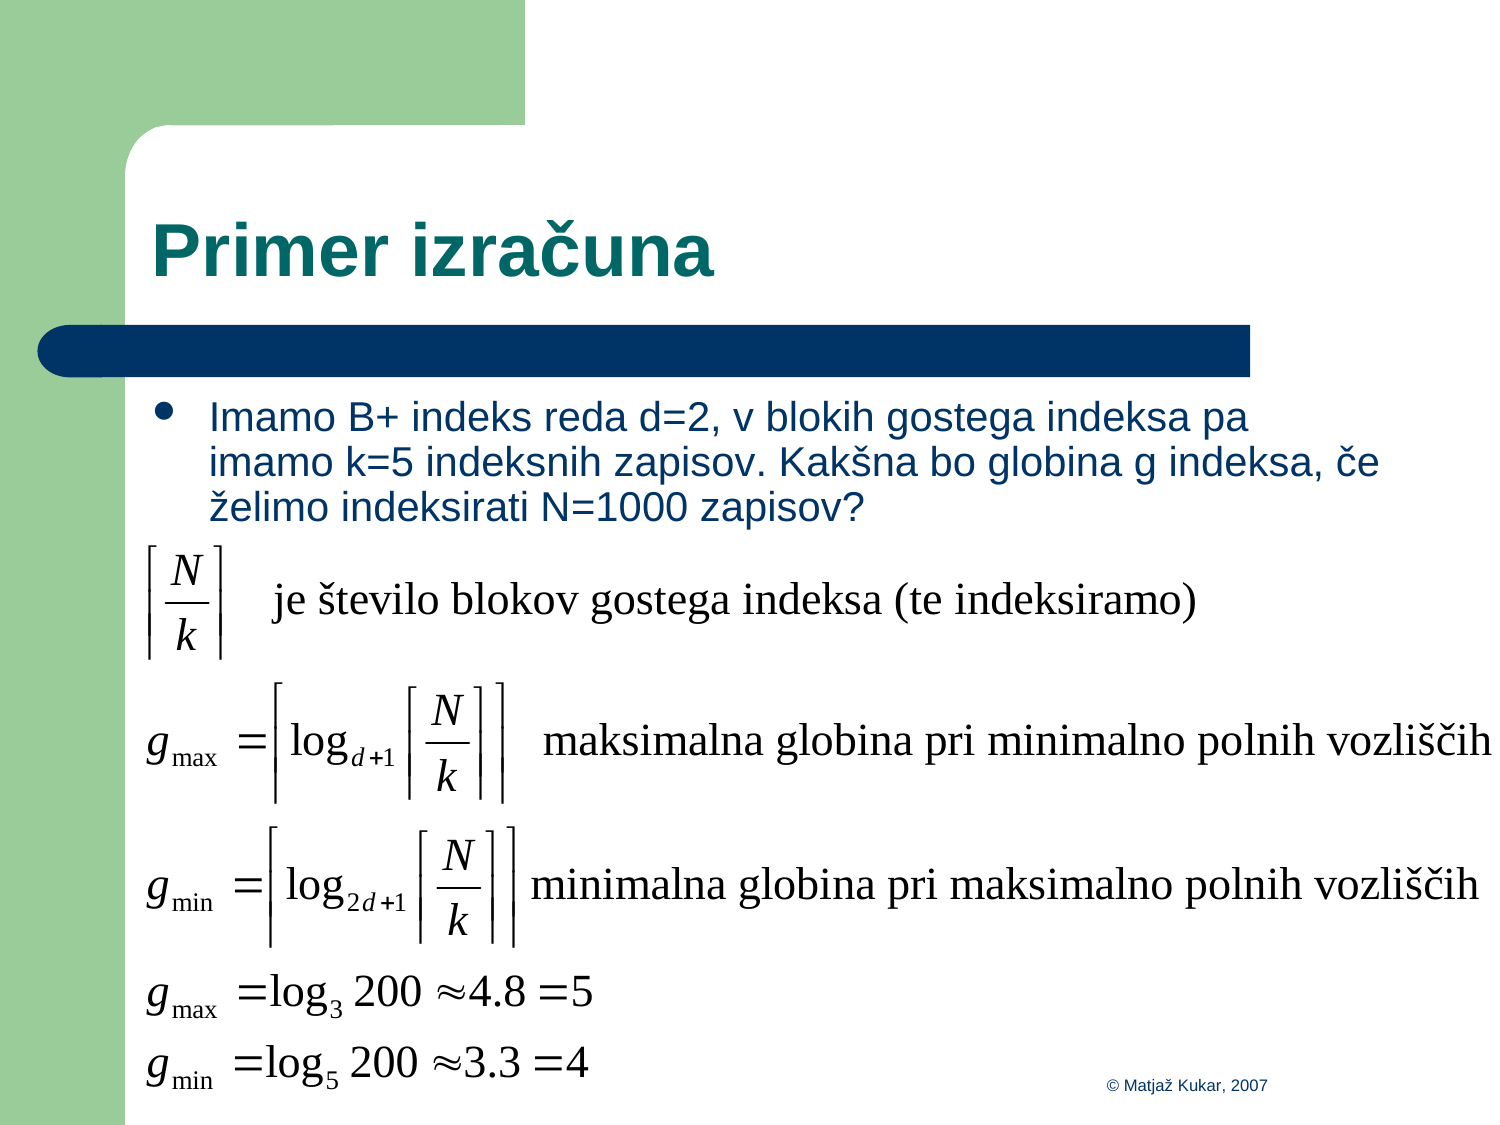

# Primer izračuna
Imamo B+ indeks reda d=2, v blokih gostega indeksa pa imamo k=5 indeksnih zapisov. Kakšna bo globina g indeksa, če želimo indeksirati N=1000 zapisov?
© Matjaž Kukar, 2007